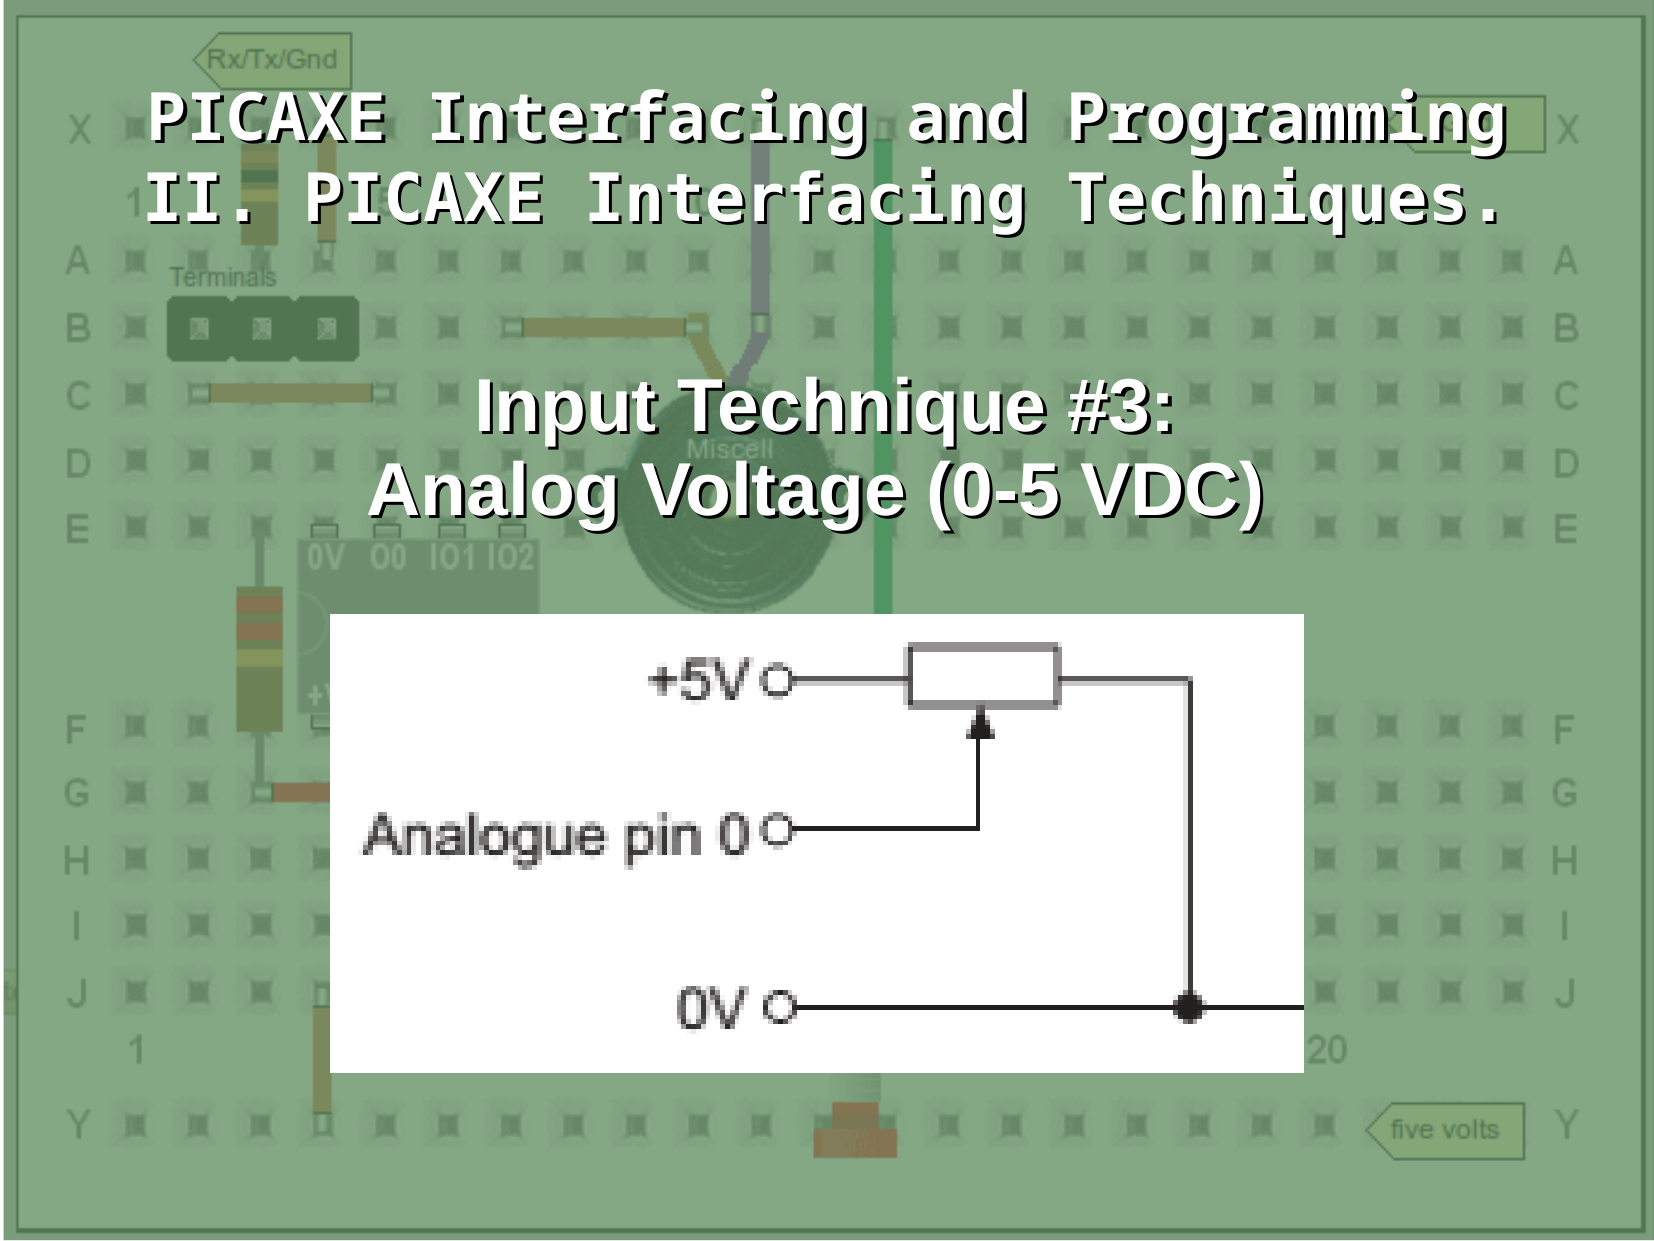

# PICAXE Interfacing and Programming II. PICAXE Interfacing Techniques.
 Input Technique #3:
Analog Voltage (0-5 VDC)